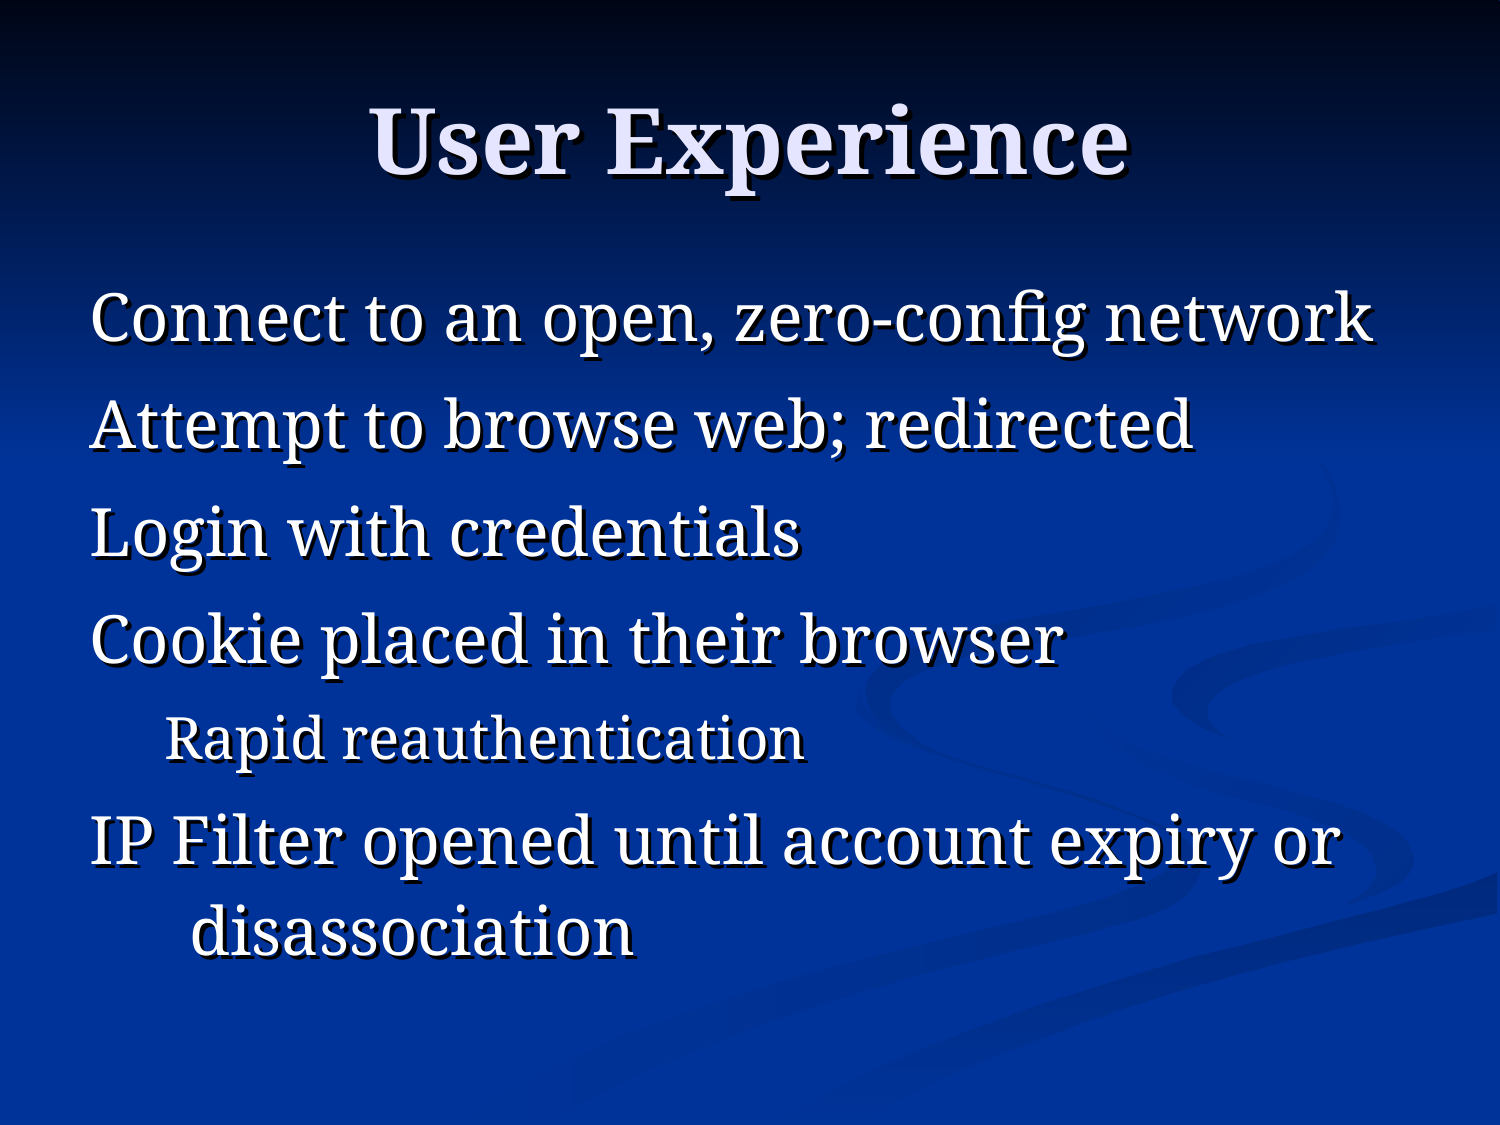

# User Experience
Connect to an open, zero-config network
Attempt to browse web; redirected
Login with credentials
Cookie placed in their browser
Rapid reauthentication
IP Filter opened until account expiry or disassociation